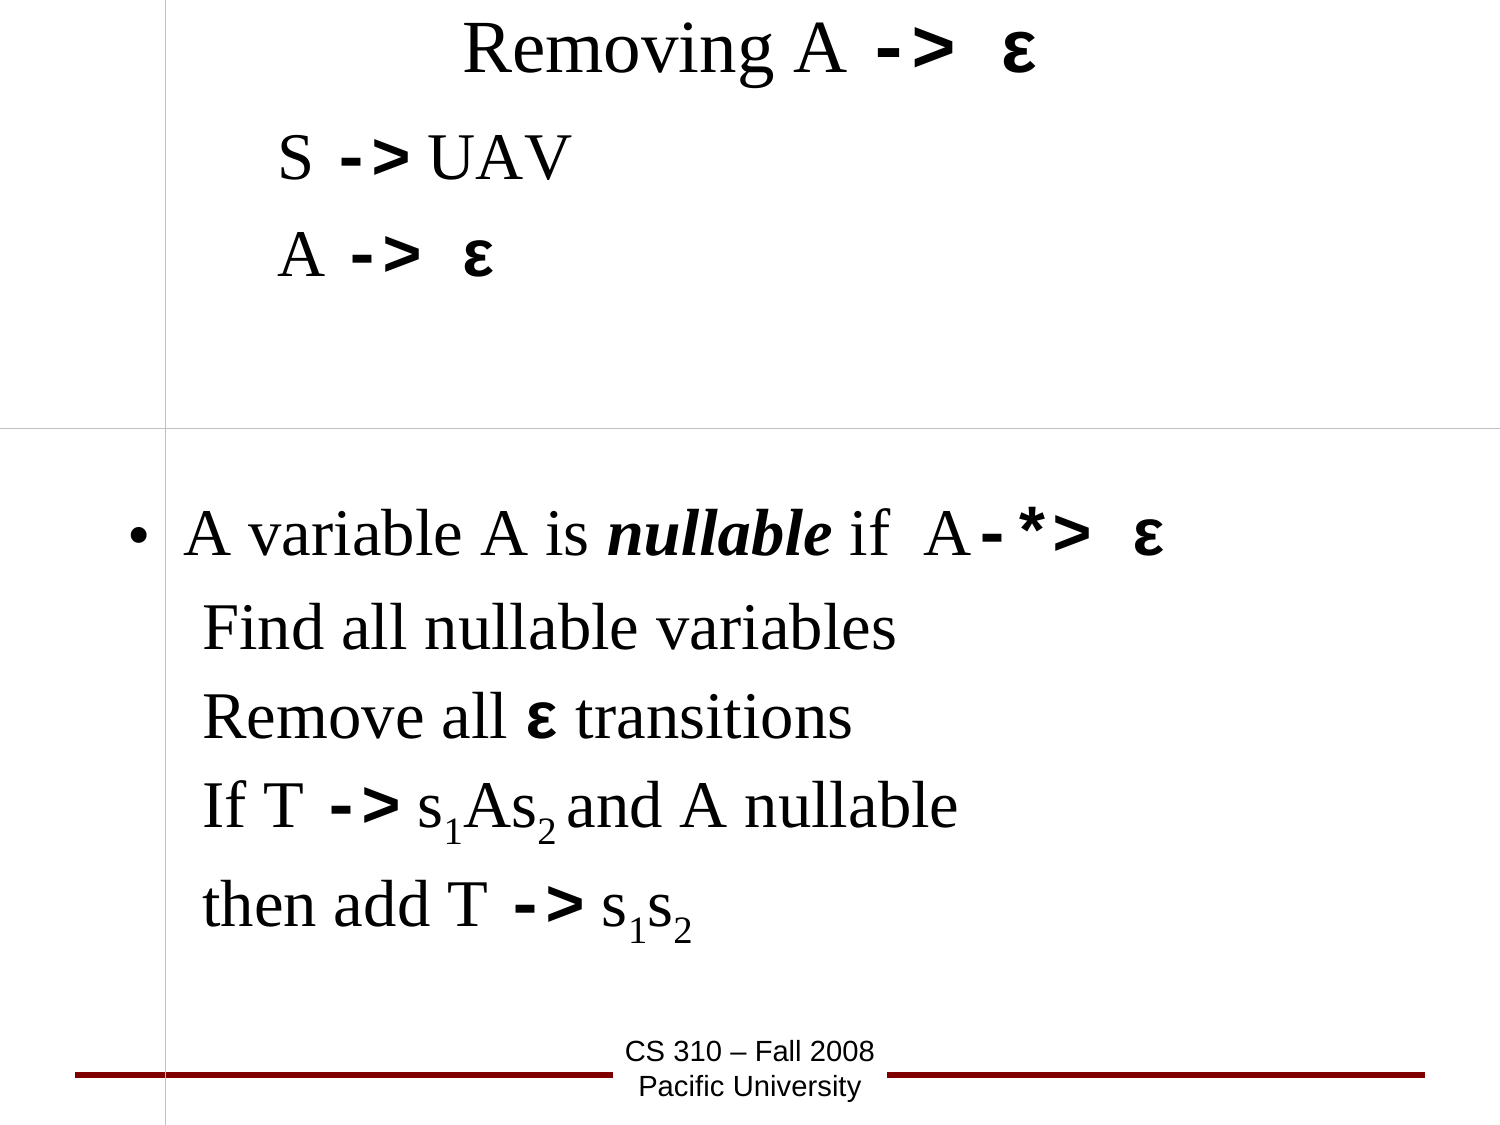

# Removing A -> ε
		S -> UAV
		A -> ε
A variable A is nullable if A-*> ε
Find all nullable variables
Remove all ε transitions
If T -> s1As2 and A nullable
then add T -> s1s2